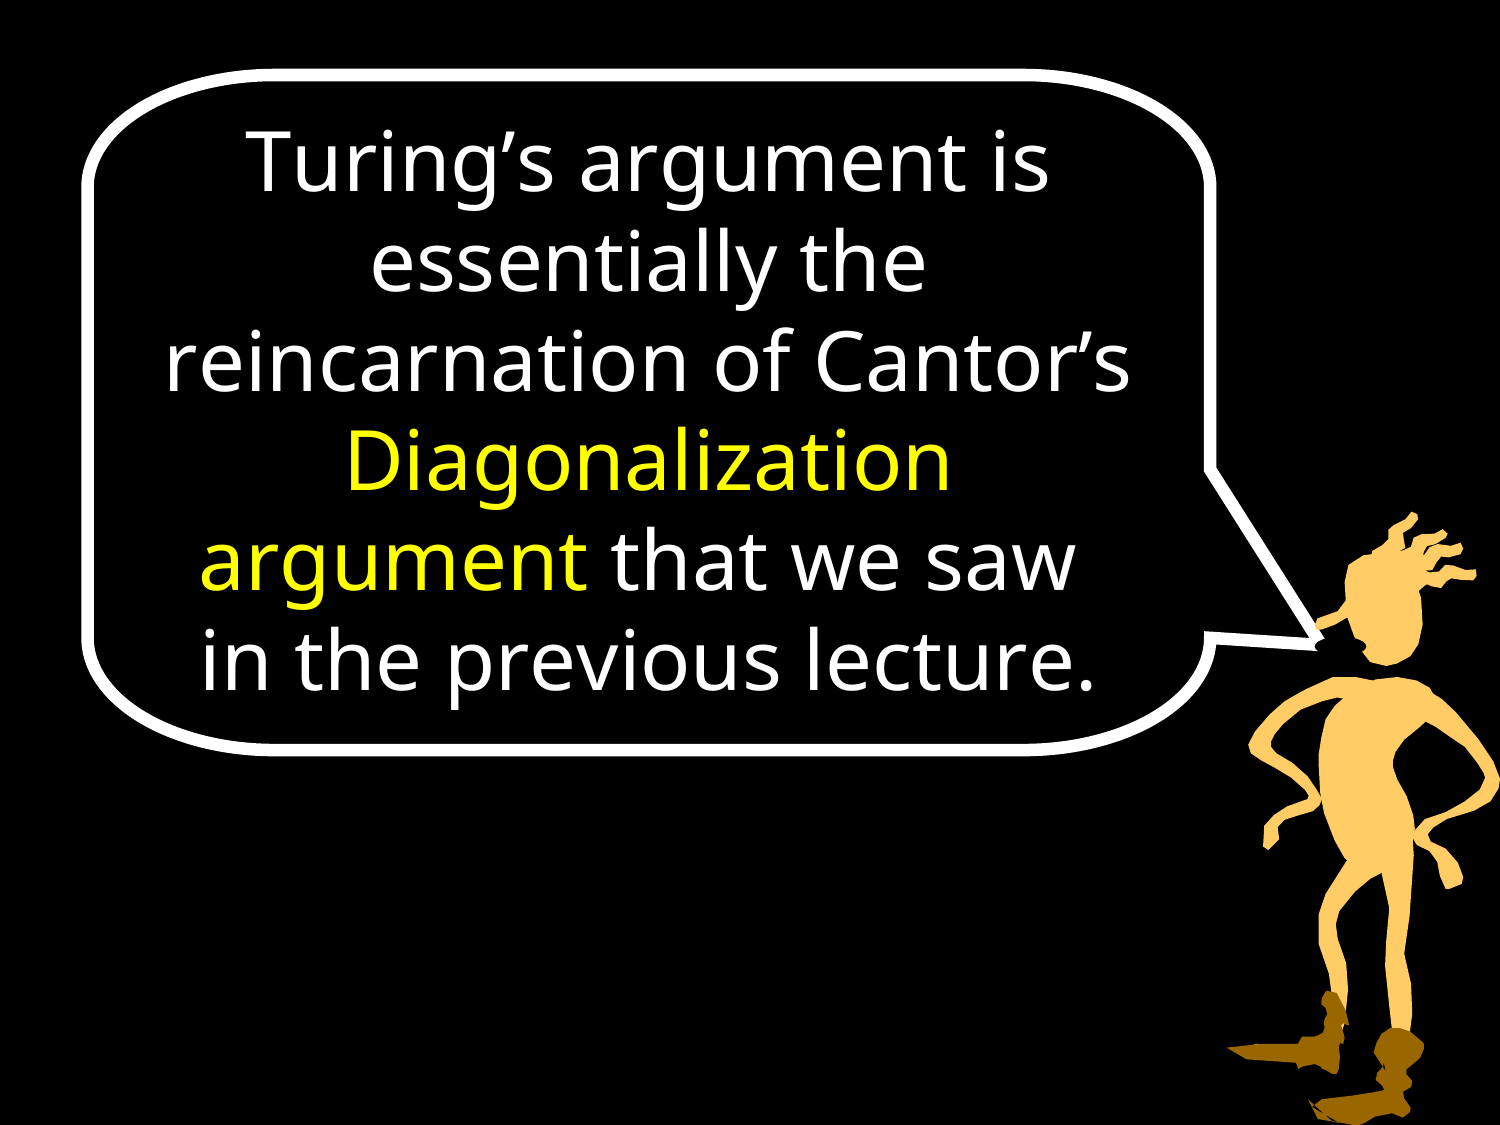

Turing’s argument is essentially the reincarnation of Cantor’s Diagonalization argument that we saw
in the previous lecture.